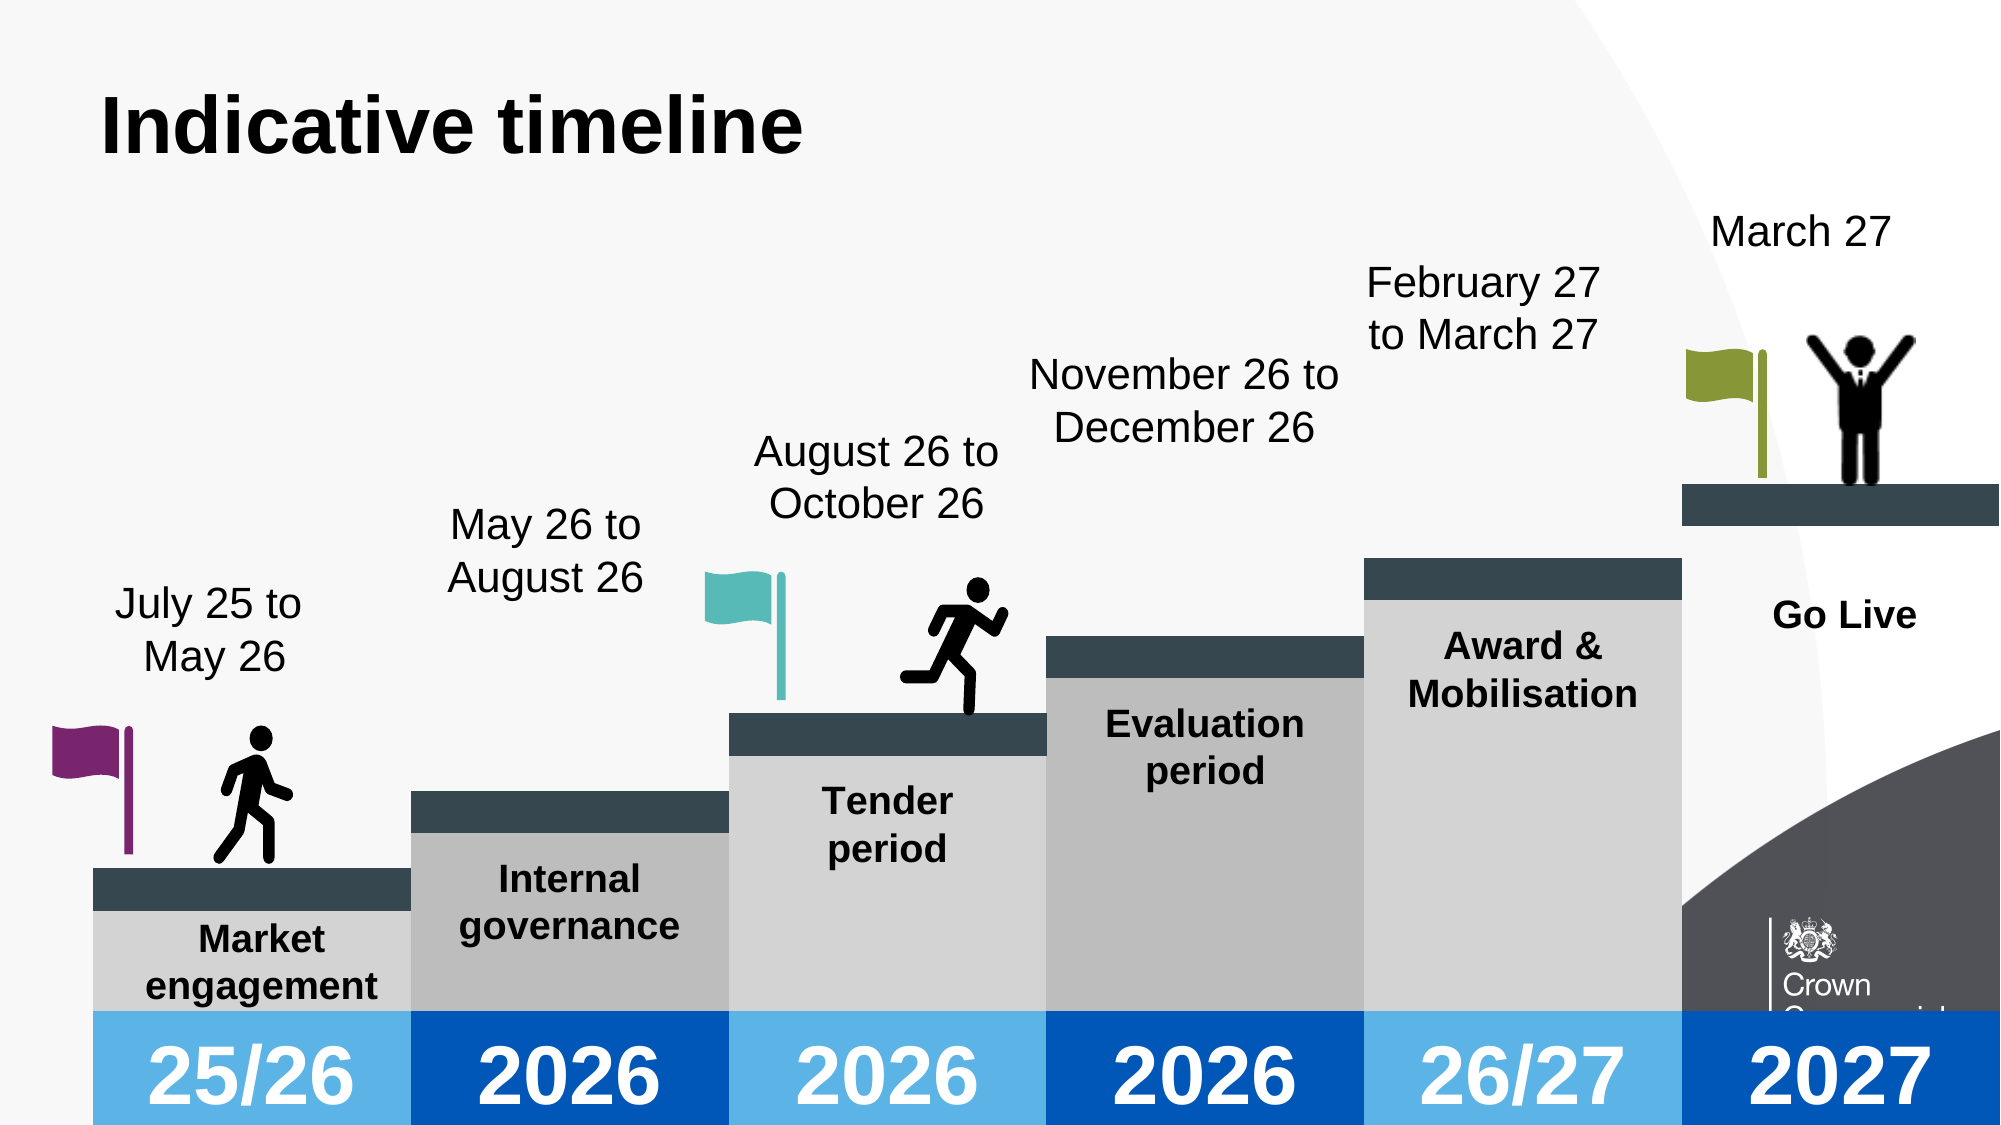

Indicative timeline
March 27
February 27 to March 27
November 26 to December 26
August 26 to October 26
May 26 to August 26
July 25 to
May 26
Go Live
Award & Mobilisation
Evaluation
period
Tender
period
Internal governance
Market engagement
25/26
2026
2026
2026
26/27
2027